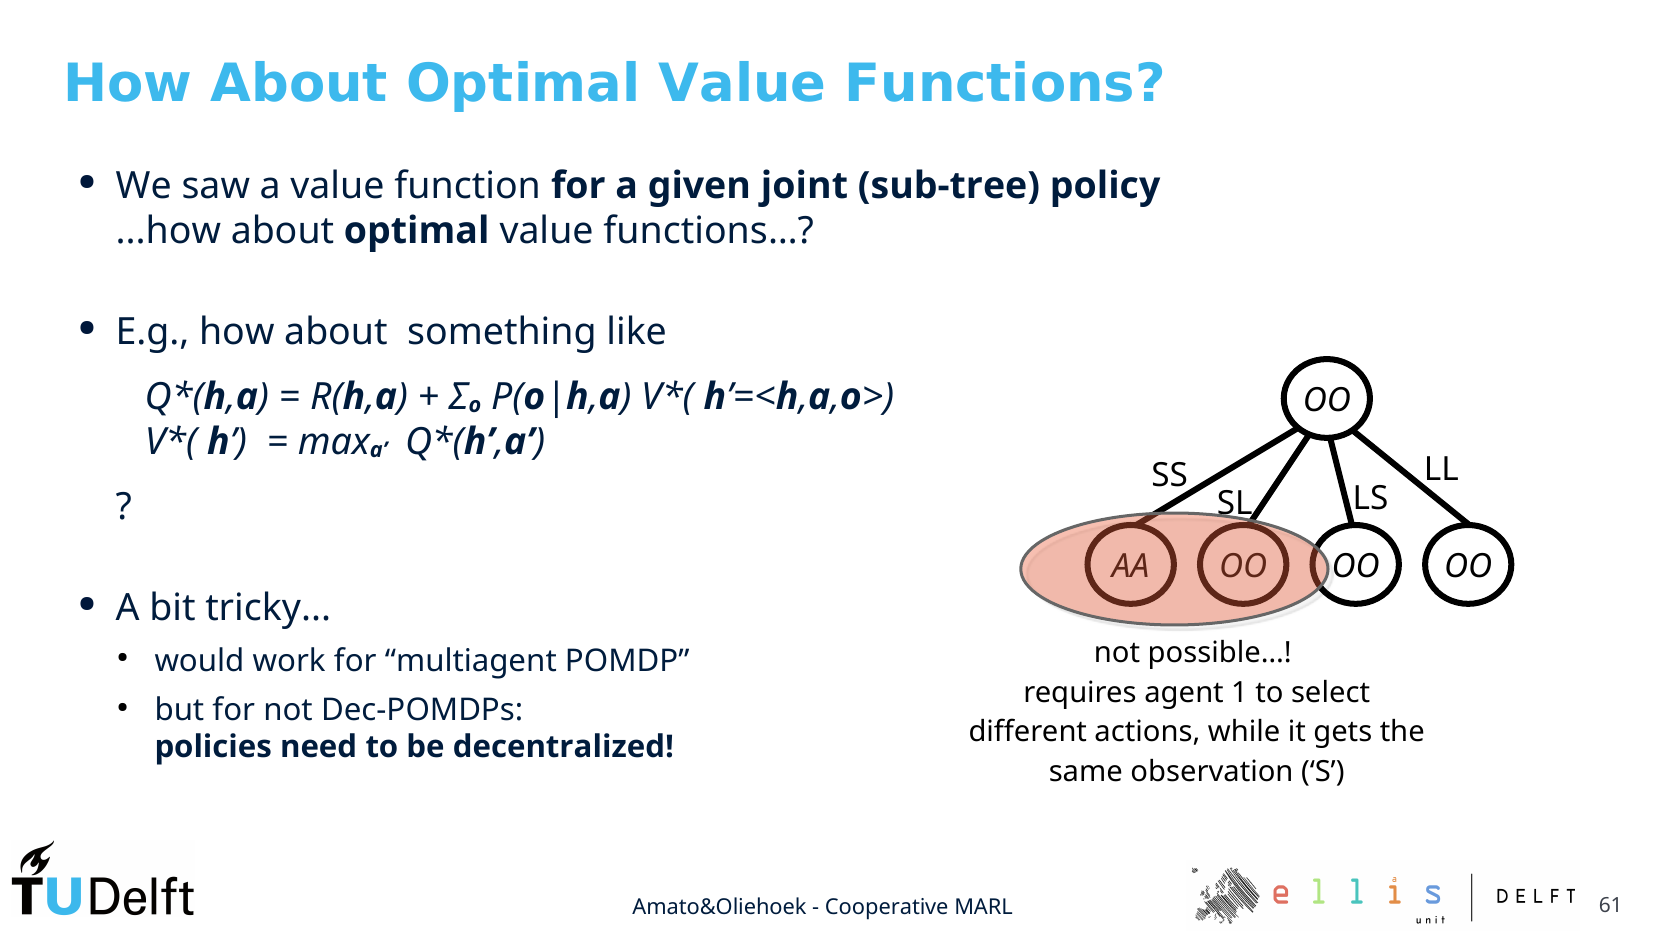

# How About Optimal Value Functions?
We saw a value function for a given joint (sub-tree) policy
...how about optimal value functions…?
E.g., how about something like
 Q*(h,a) = R(h,a) + Σo P(o|h,a) V*( h’=<h,a,o>)
 V*( h’) = maxa’ Q*(h’,a’)
?
A bit tricky...
would work for “multiagent POMDP”
but for not Dec-POMDPs:
policies need to be decentralized!
OO
LL
SS
LS
SL
AA
OO
OO
OO
not possible…!
requires agent 1 to select different actions, while it gets the same observation (‘S’)
Amato&Oliehoek - Cooperative MARL